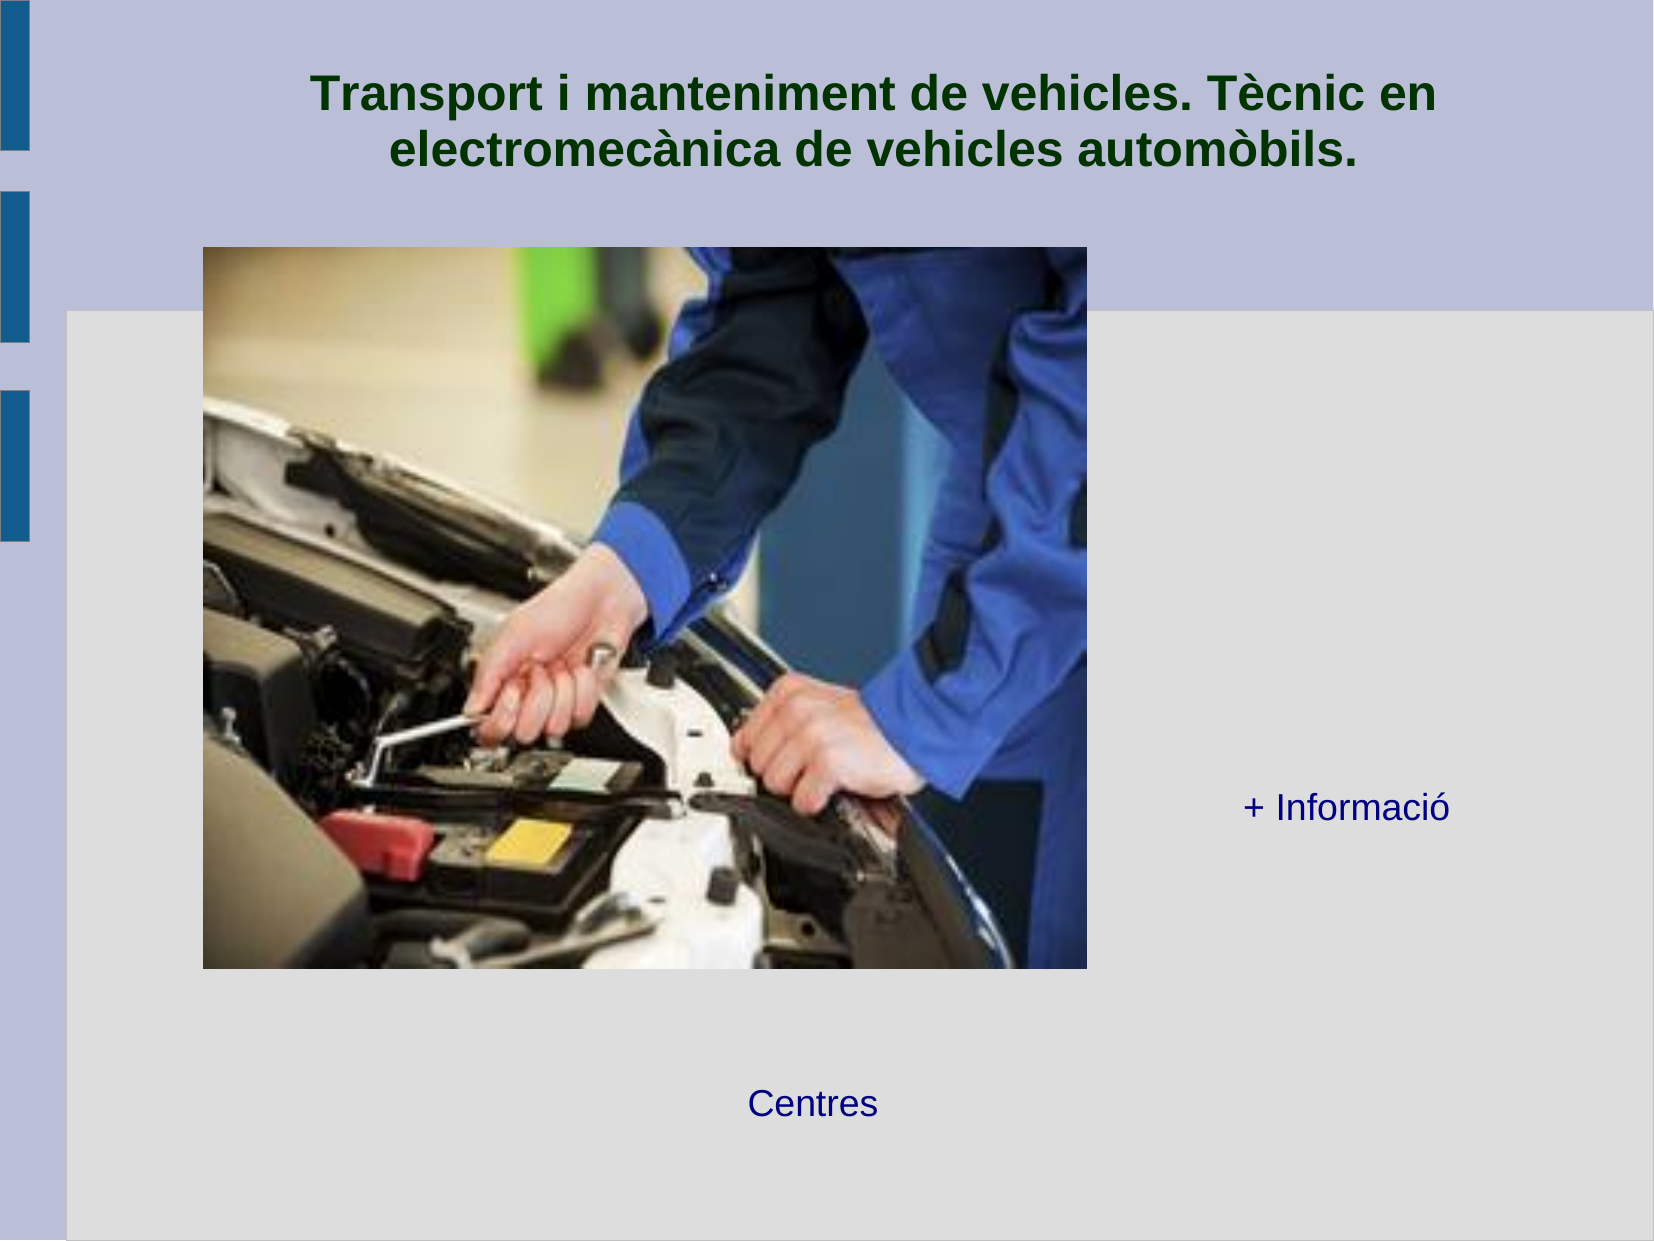

# Transport i manteniment de vehicles. Tècnic en electromecànica de vehicles automòbils.
+ Informació
Centres